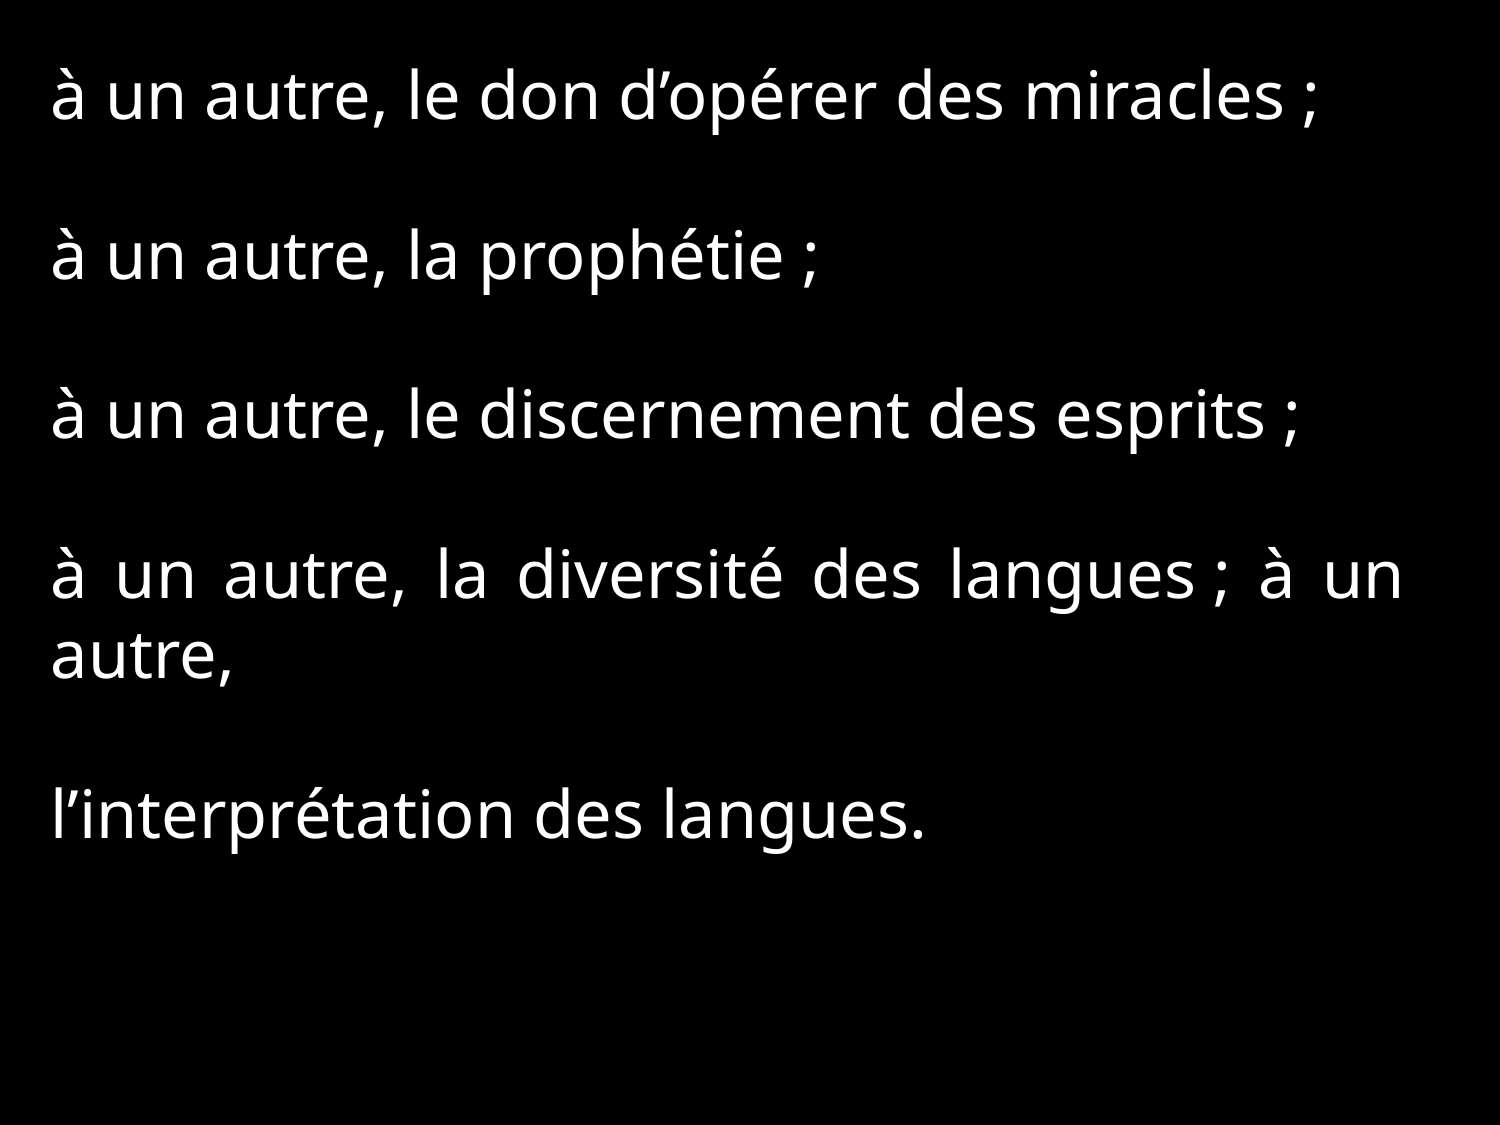

à un autre, le don d’opérer des miracles ;
à un autre, la prophétie ;
à un autre, le discernement des esprits ;
à un autre, la diversité des langues ; à un autre,
l’interprétation des langues.